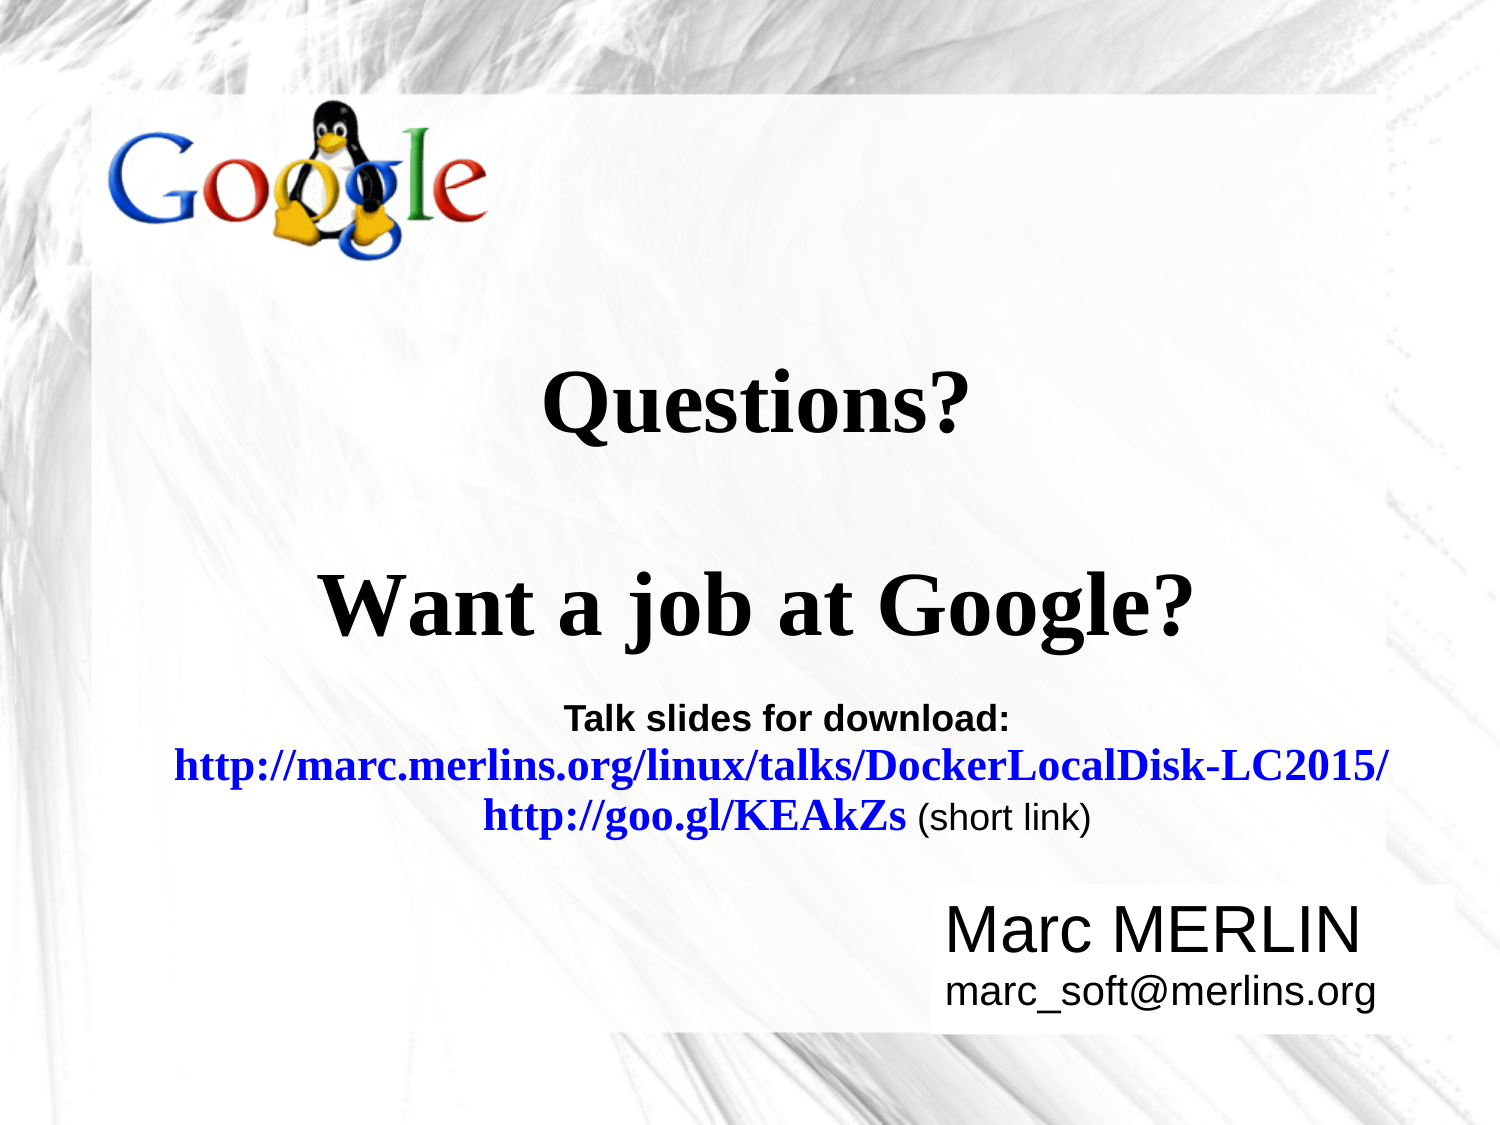

# Questions? Want a job at Google?
Talk slides for download:
http://marc.merlins.org/linux/talks/DockerLocalDisk-LC2015/
http://goo.gl/KEAkZs (short link)
Marc MERLIN
marc_soft@merlins.org